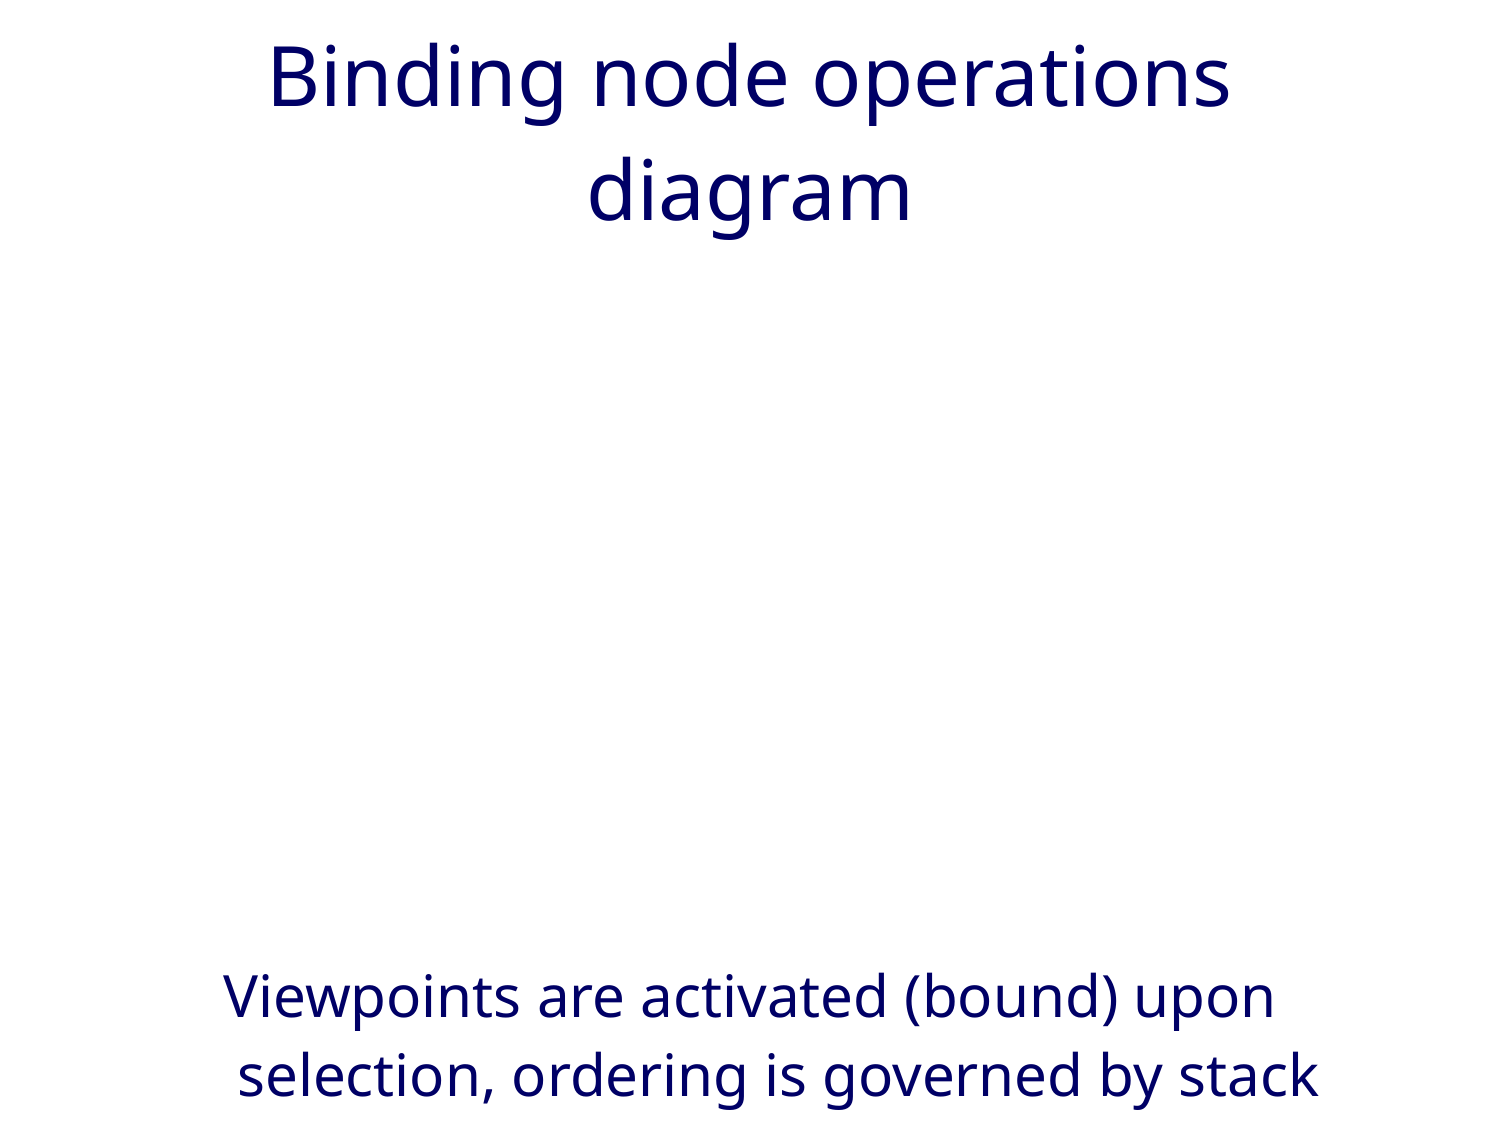

# Binding node operations diagram
Viewpoints are activated (bound) upon selection, ordering is governed by stack operations